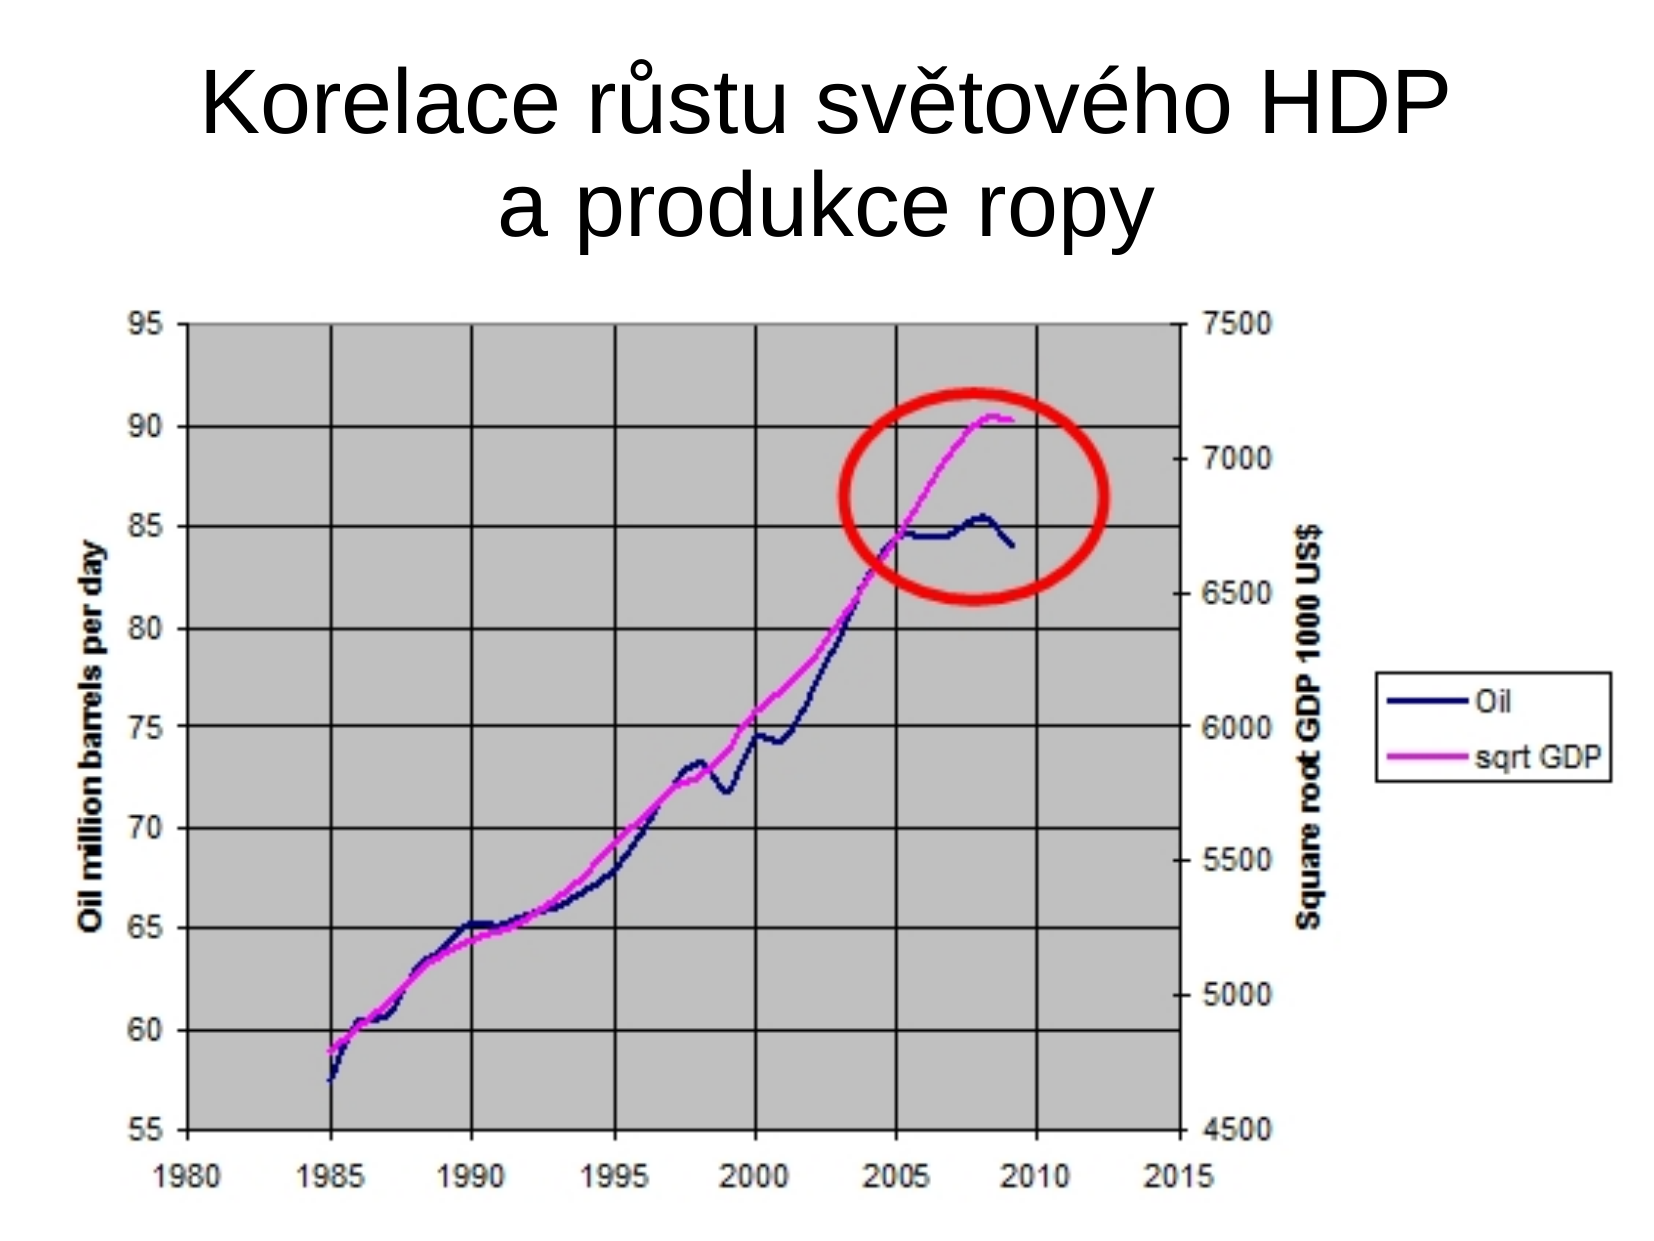

# Korelace růstu světového HDP a produkce ropy